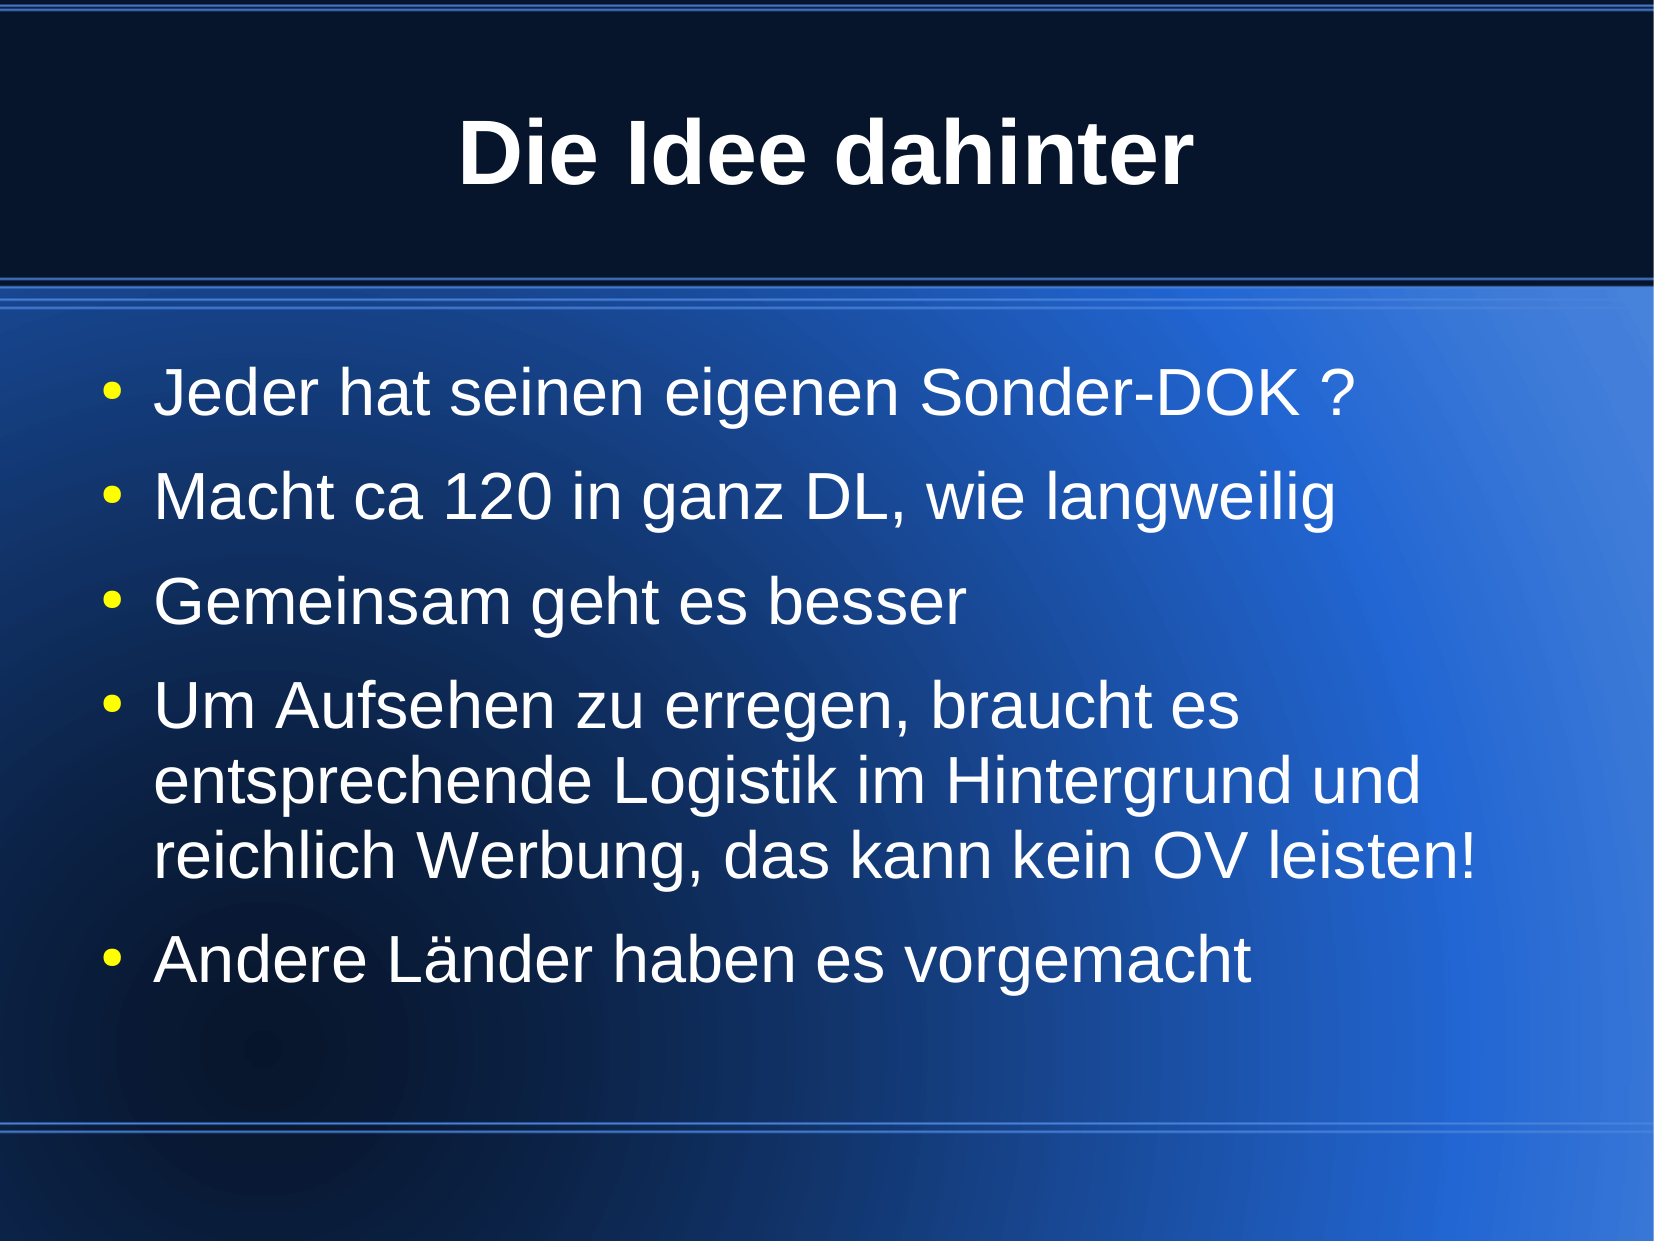

# Die Idee dahinter
Jeder hat seinen eigenen Sonder-DOK ?
Macht ca 120 in ganz DL, wie langweilig
Gemeinsam geht es besser
Um Aufsehen zu erregen, braucht es entsprechende Logistik im Hintergrund und reichlich Werbung, das kann kein OV leisten!
Andere Länder haben es vorgemacht